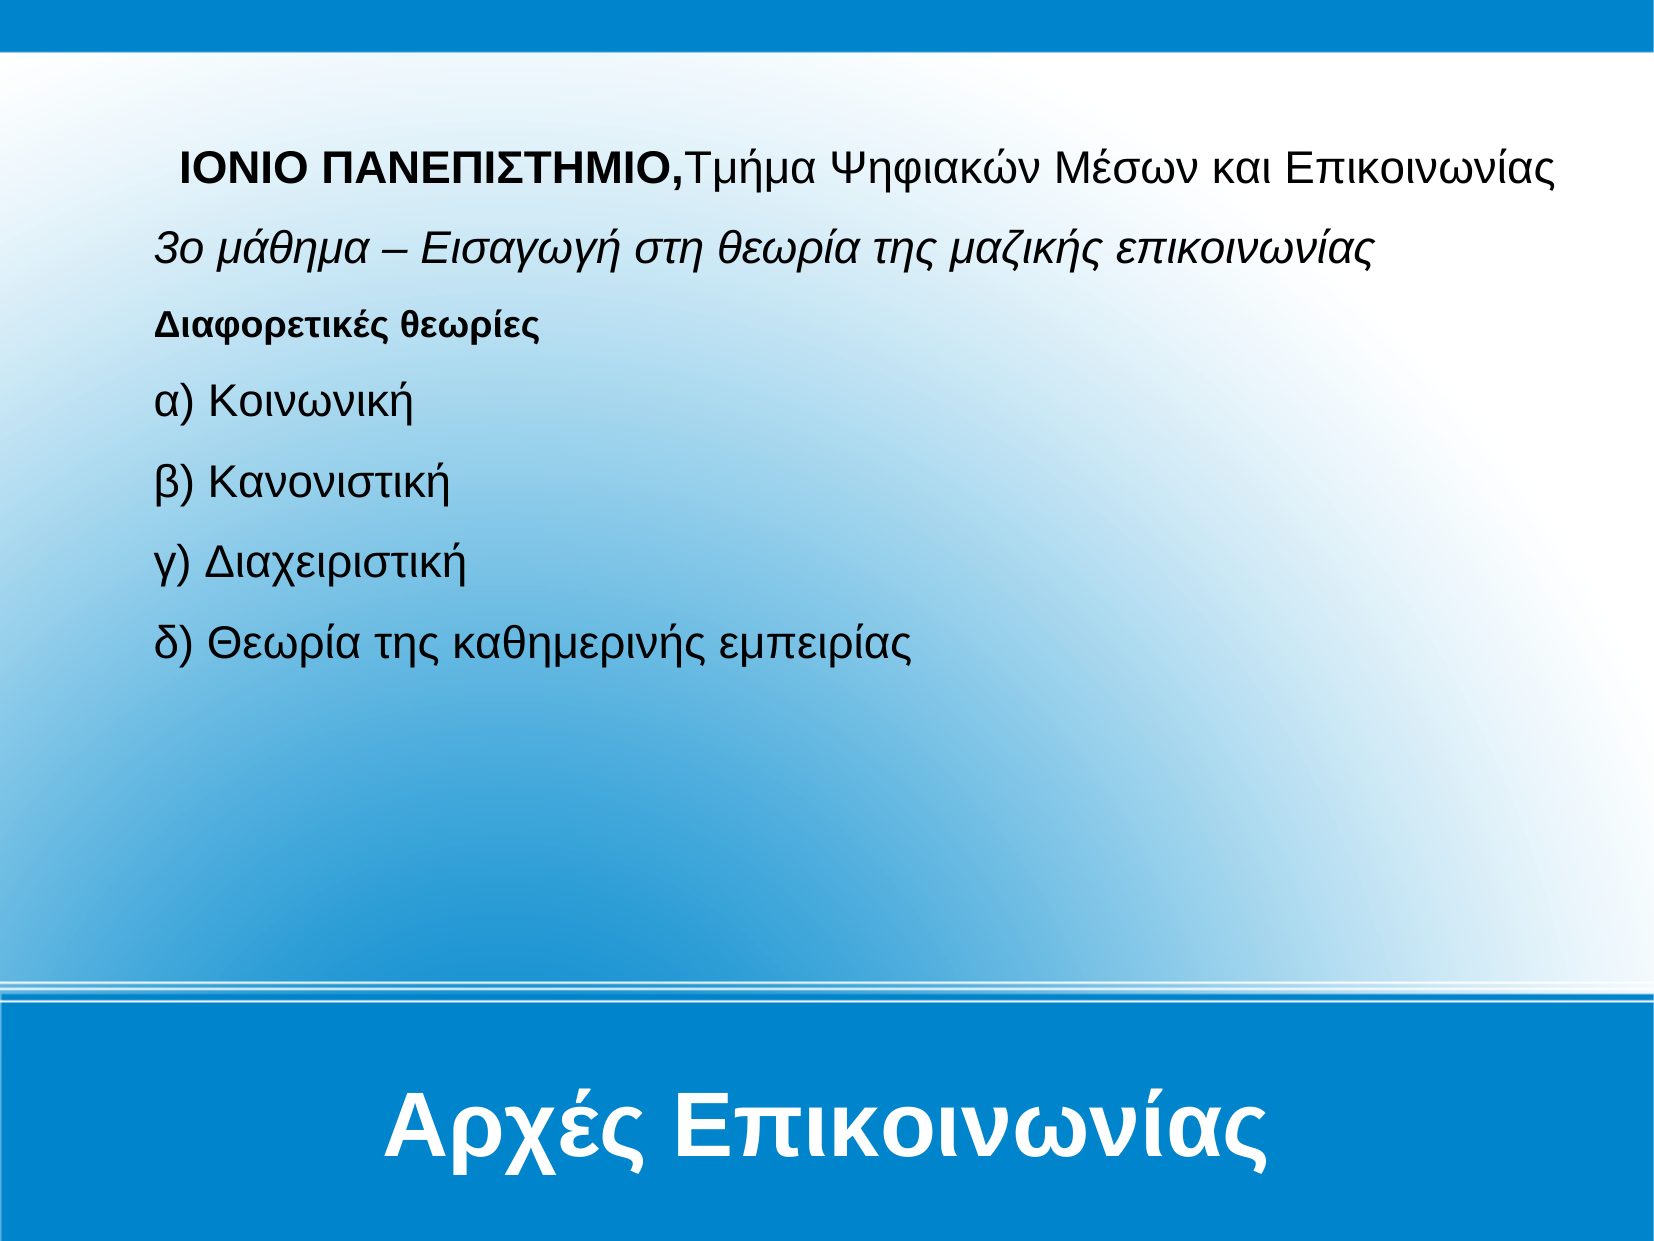

ΙΟΝΙΟ ΠΑΝΕΠΙΣΤΗΜΙΟ,Τμήμα Ψηφιακών Μέσων και Επικοινωνίας
3ο μάθημα – Εισαγωγή στη θεωρία της μαζικής επικοινωνίας
Διαφορετικές θεωρίες
α) Κοινωνική
β) Κανονιστική
γ) Διαχειριστική
δ) Θεωρία της καθημερινής εμπειρίας
# Αρχές Επικοινωνίας